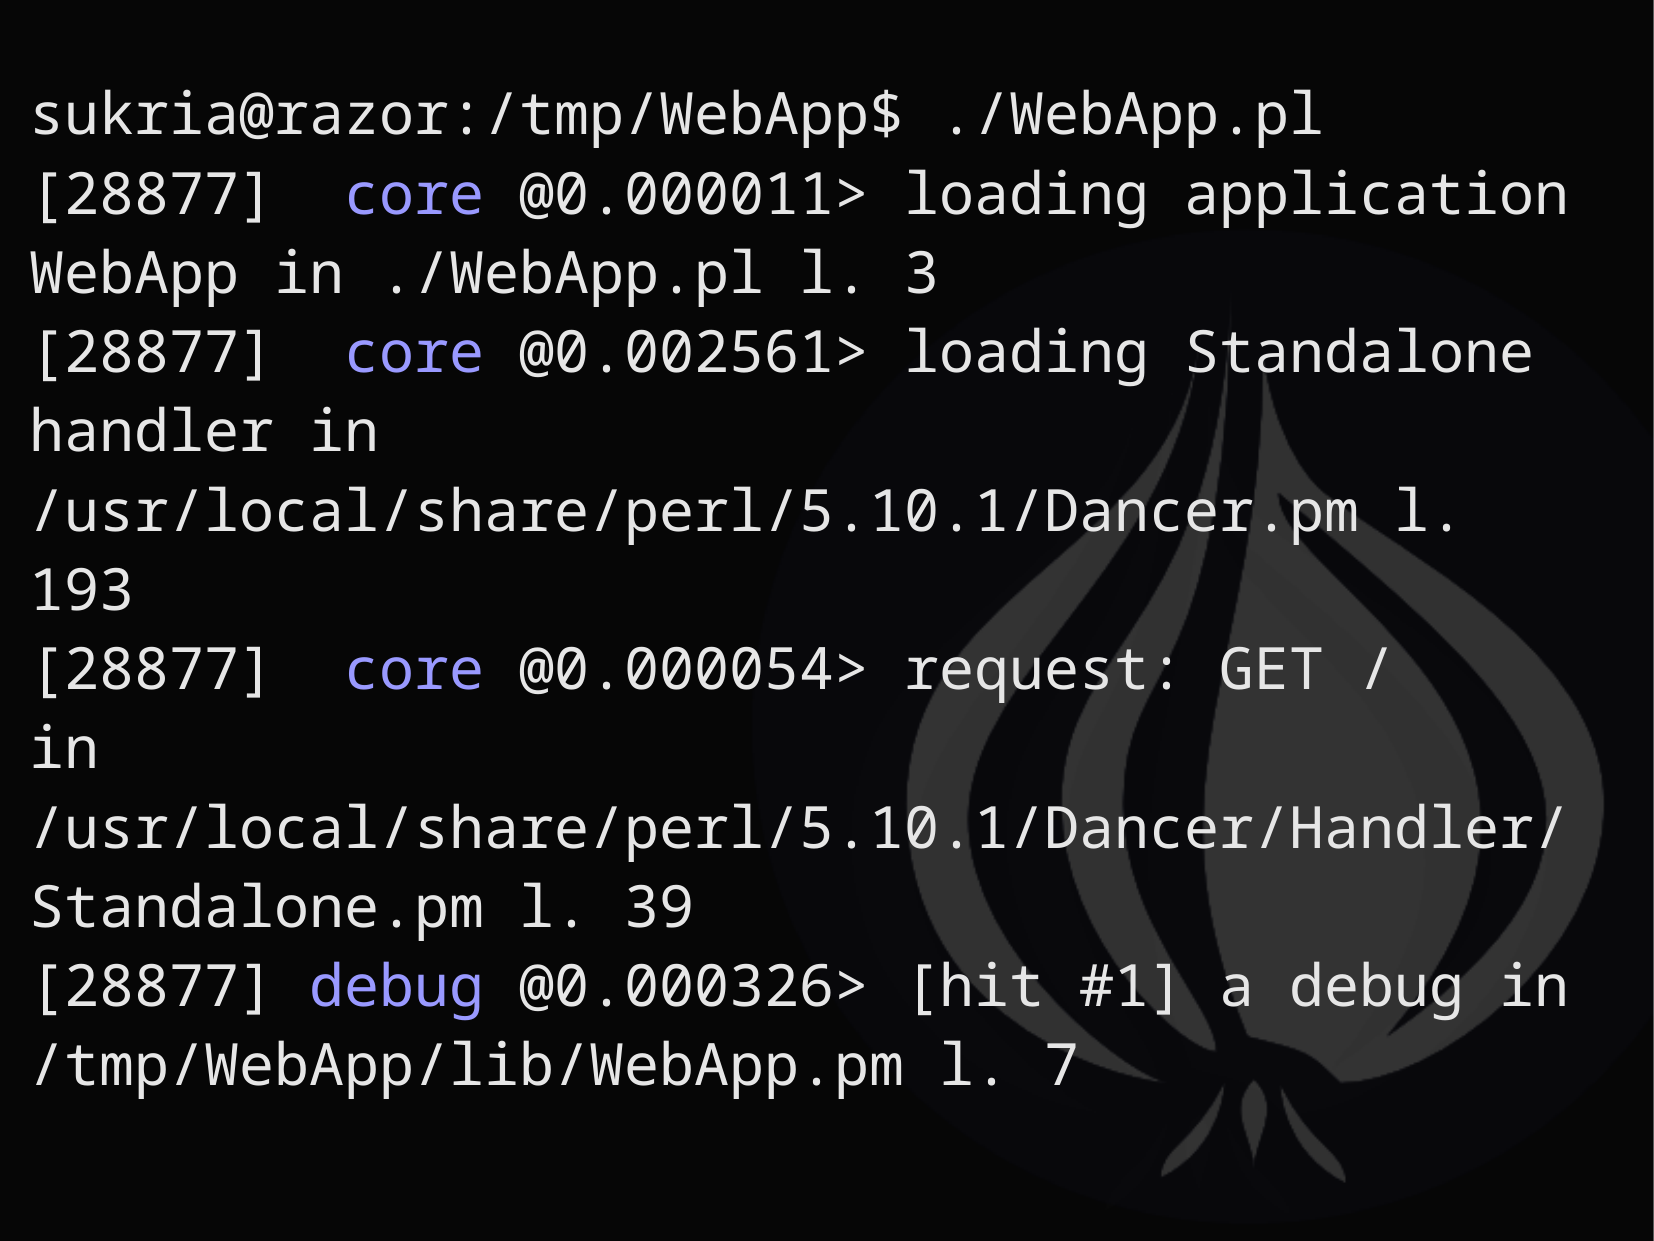

# sukria@razor:/tmp/WebApp$ ./WebApp.pl
[28877] core @0.000011> loading application WebApp in ./WebApp.pl l. 3
[28877] core @0.002561> loading Standalone handler in /usr/local/share/perl/5.10.1/Dancer.pm l. 193
[28877] core @0.000054> request: GET / in /usr/local/share/perl/5.10.1/Dancer/Handler/Standalone.pm l. 39
[28877] debug @0.000326> [hit #1] a debug in /tmp/WebApp/lib/WebApp.pm l. 7